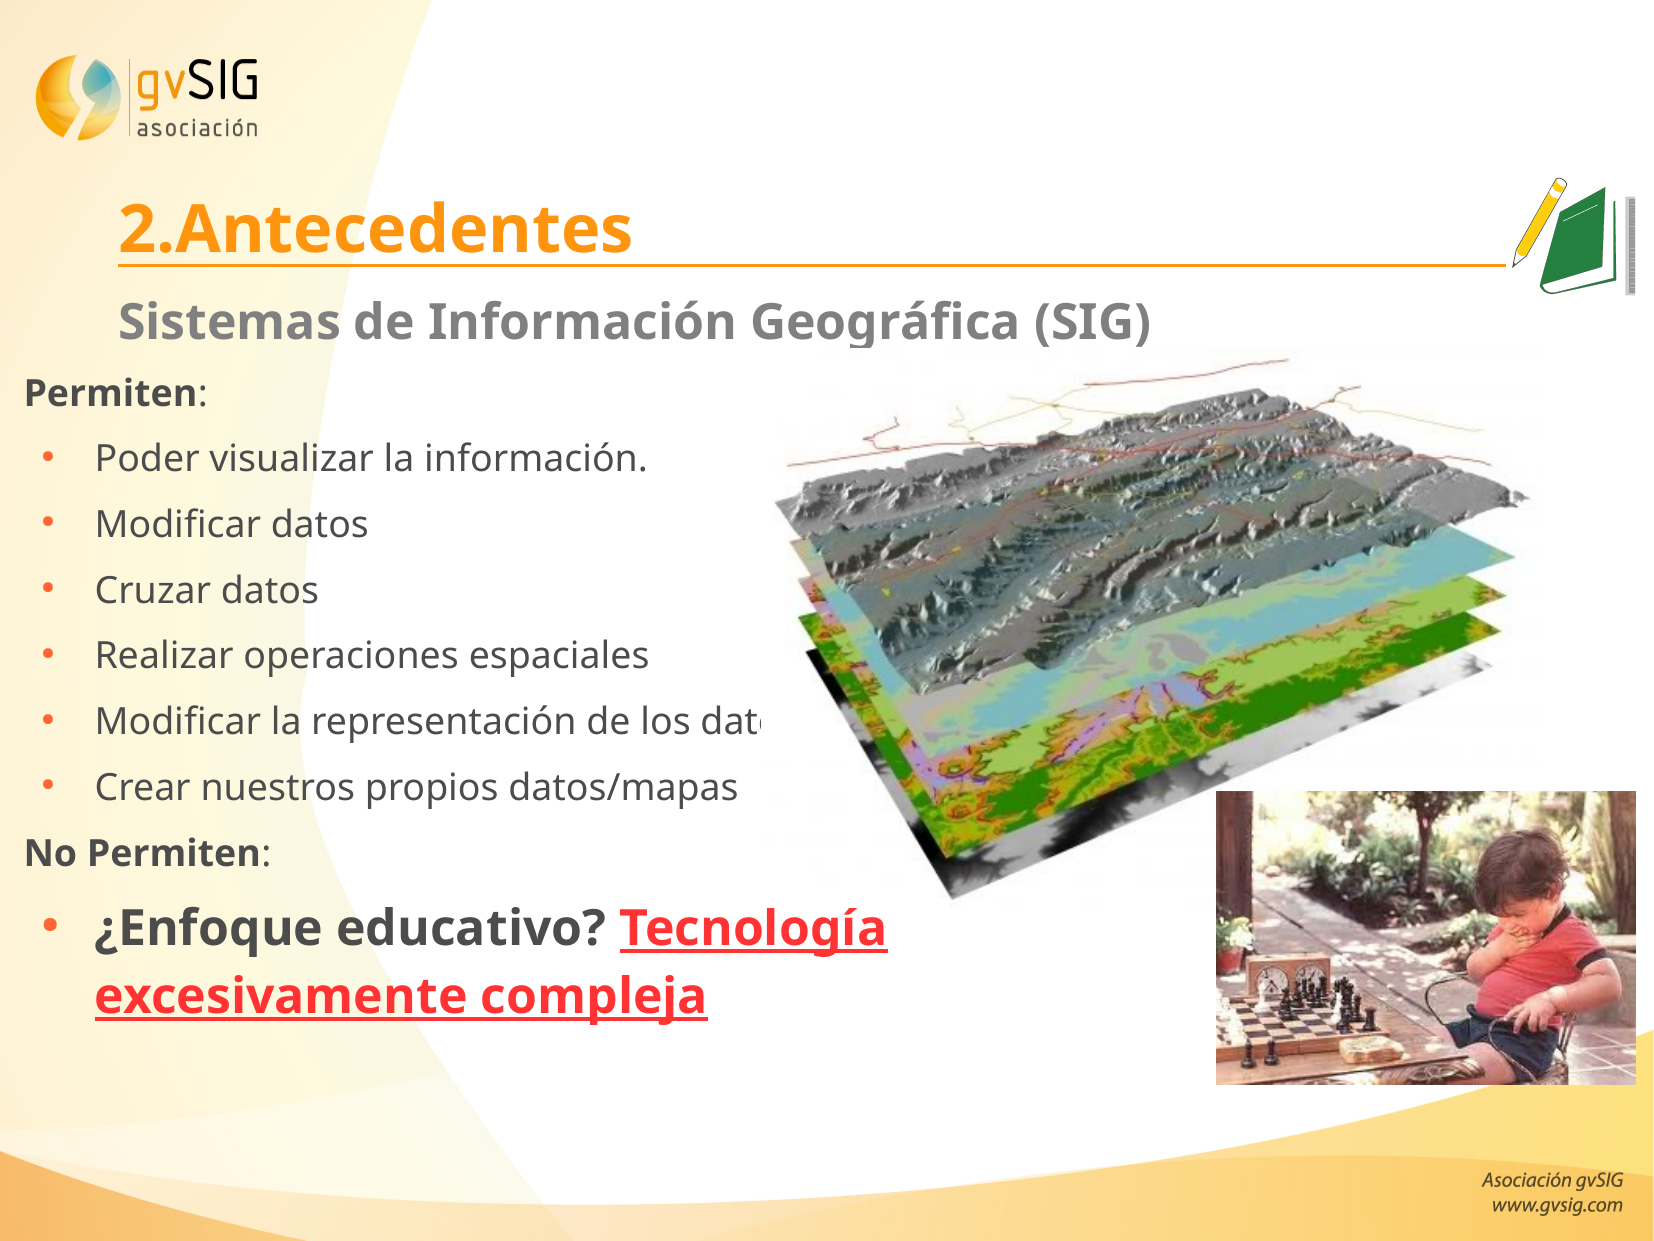

# 2.Antecedentes
Sistemas de Información Geográfica (SIG)
Permiten:
Poder visualizar la información.
Modificar datos
Cruzar datos
Realizar operaciones espaciales
Modificar la representación de los datos
Crear nuestros propios datos/mapas
No Permiten:
¿Enfoque educativo? Tecnología excesivamente compleja